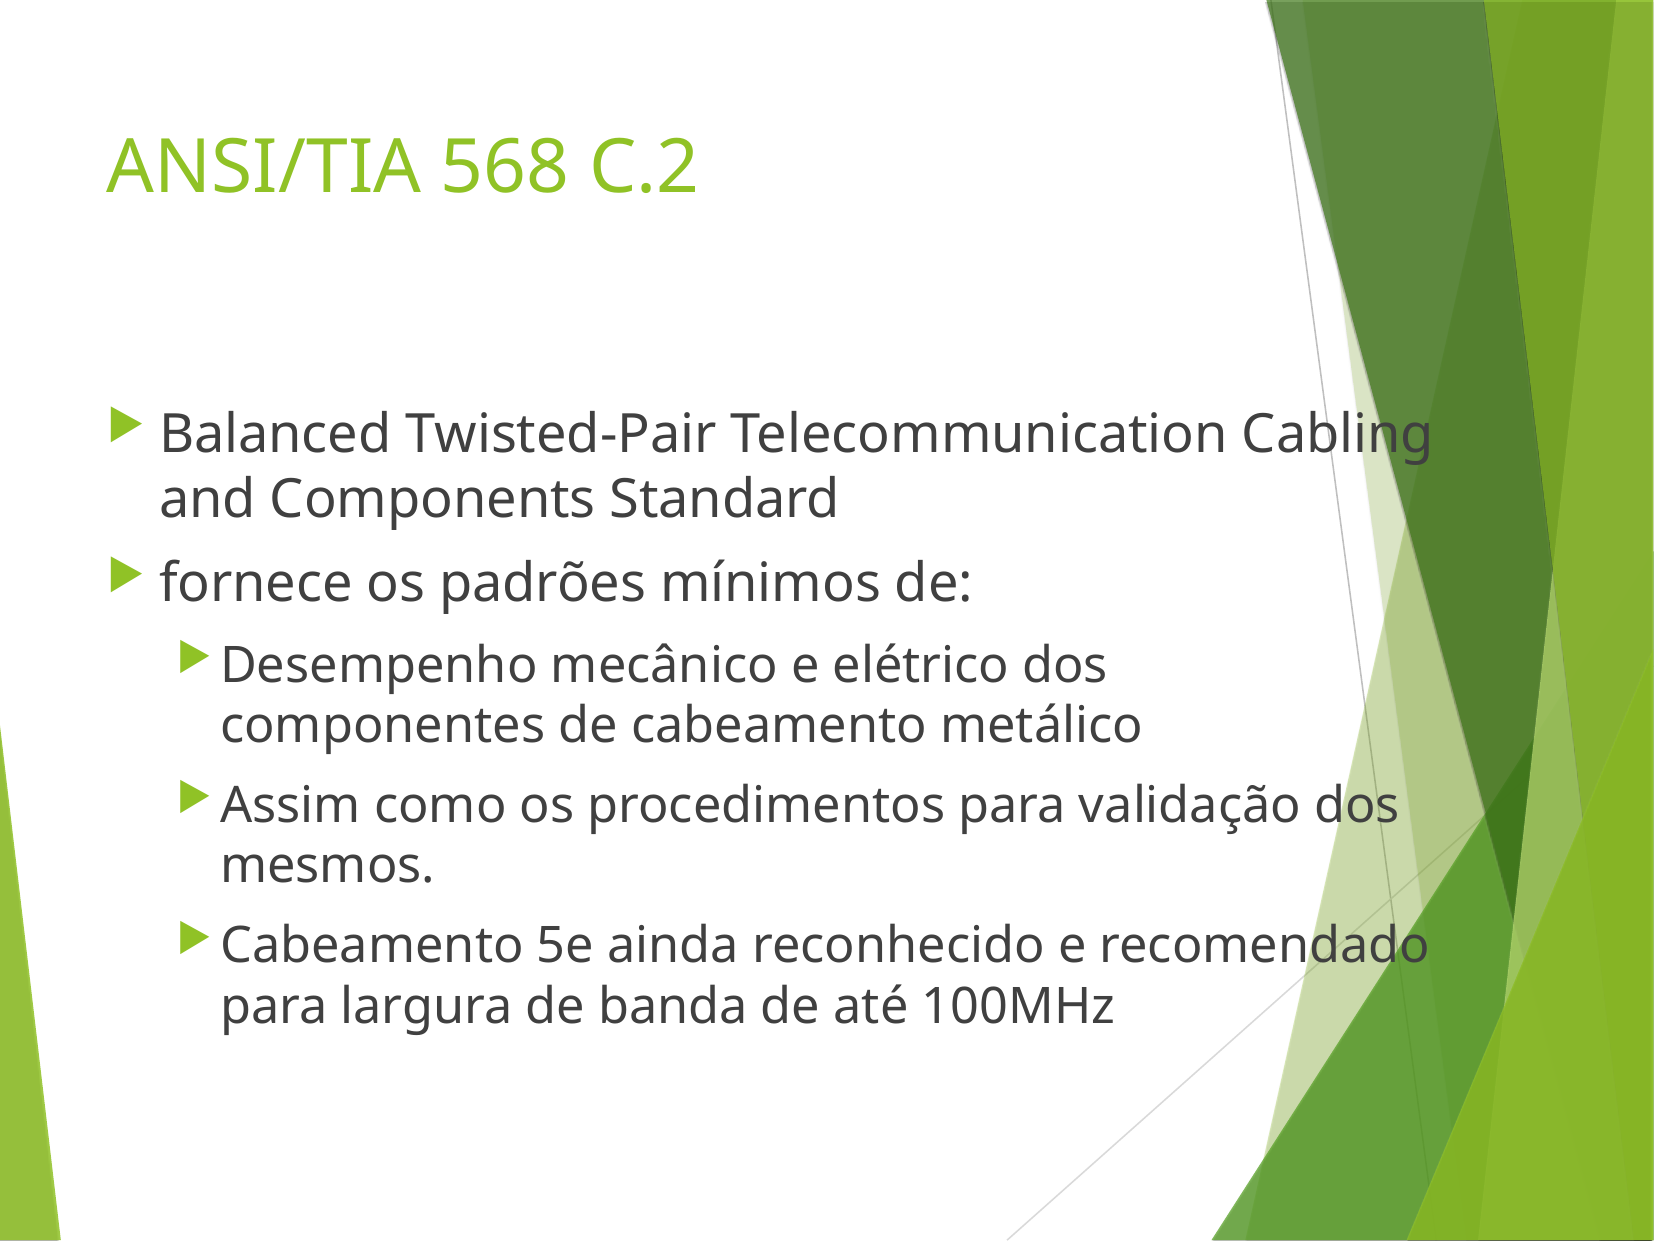

# ANSI/TIA 568 C.2
Balanced Twisted-Pair Telecommunication Cabling and Components Standard
fornece os padrões mínimos de:
Desempenho mecânico e elétrico dos componentes de cabeamento metálico
Assim como os procedimentos para validação dos mesmos.
Cabeamento 5e ainda reconhecido e recomendado para largura de banda de até 100MHz